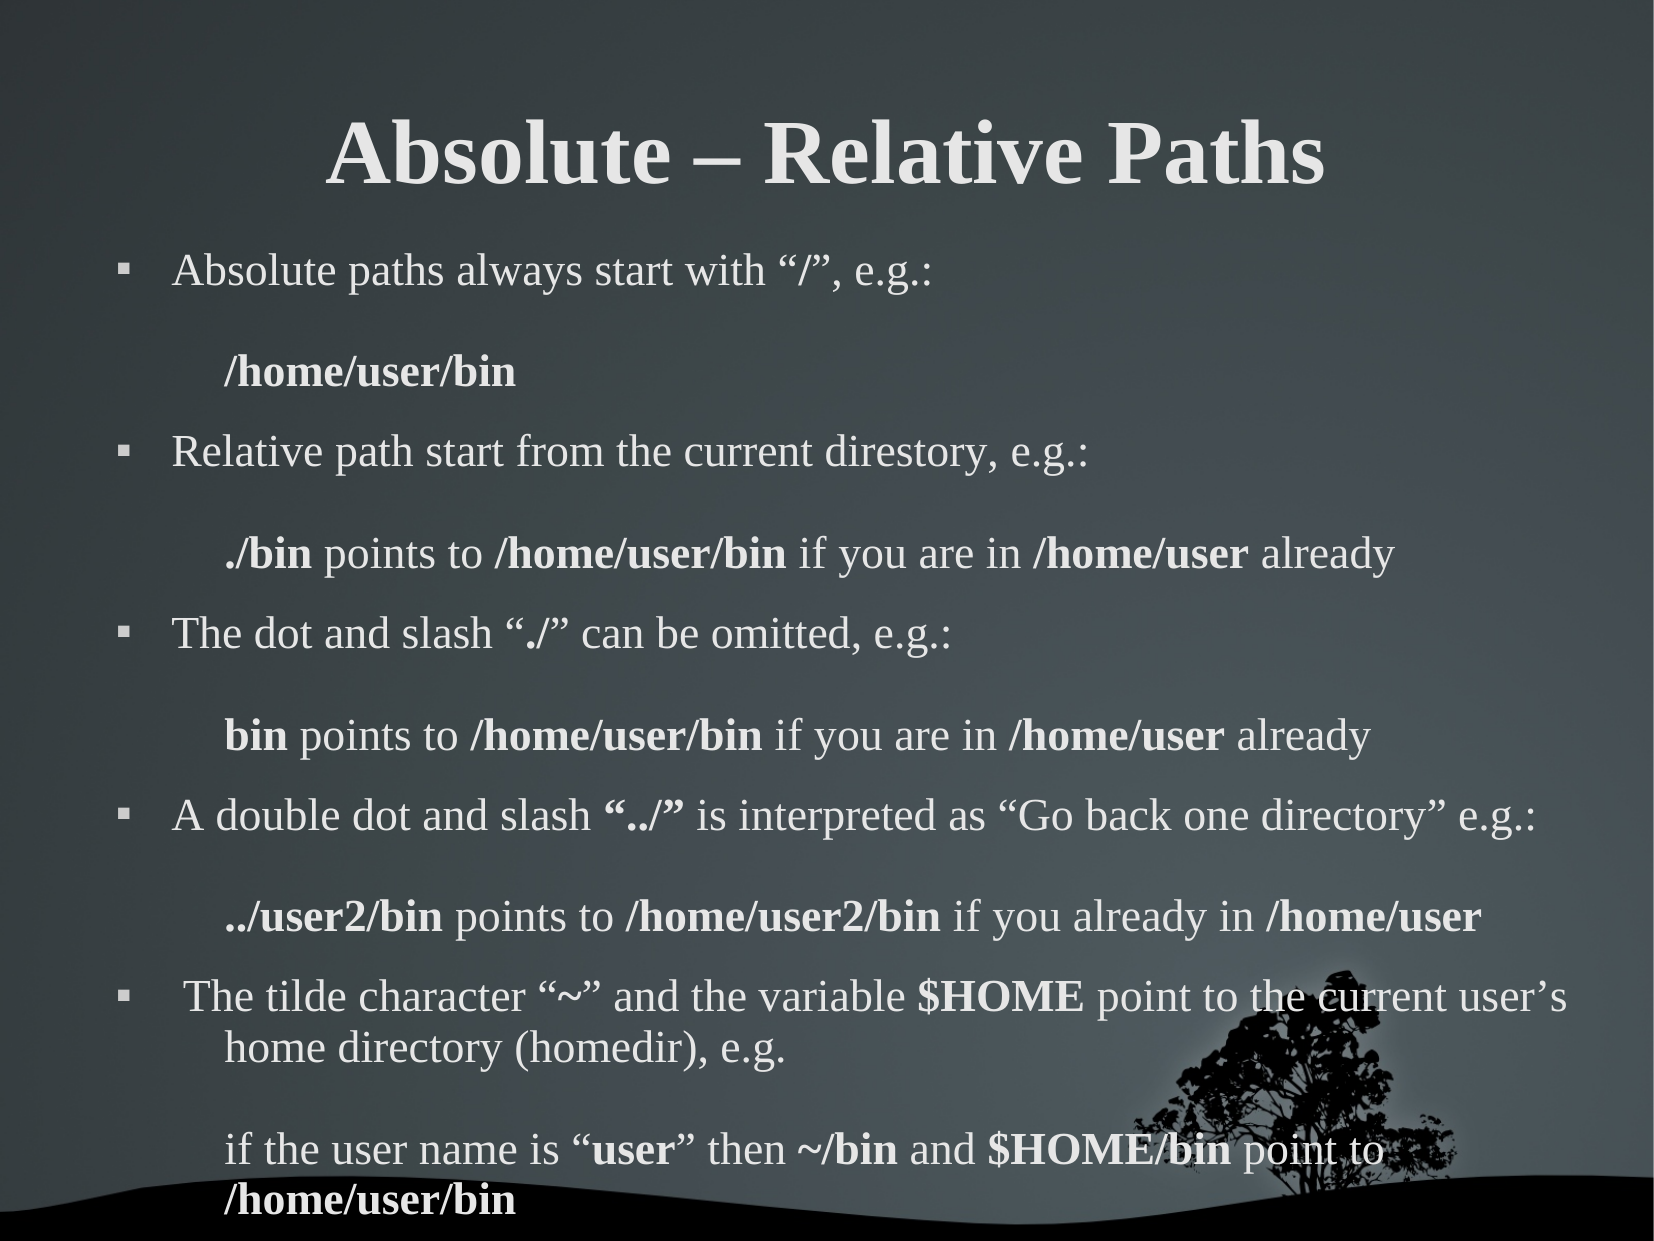

# Absolute – Relative Paths
Absolute paths always start with “/”, e.g.:
/home/user/bin
Relative path start from the current direstory, e.g.:
./bin points to /home/user/bin if you are in /home/user already
The dot and slash “./” can be omitted, e.g.:
bin points to /home/user/bin if you are in /home/user already
A double dot and slash “../” is interpreted as “Go back one directory” e.g.:
../user2/bin points to /home/user2/bin if you already in /home/user
 The tilde character “~” and the variable $HOME point to the current user’s home directory (homedir), e.g.
if the user name is “user” then ~/bin and $HOME/bin point to /home/user/bin